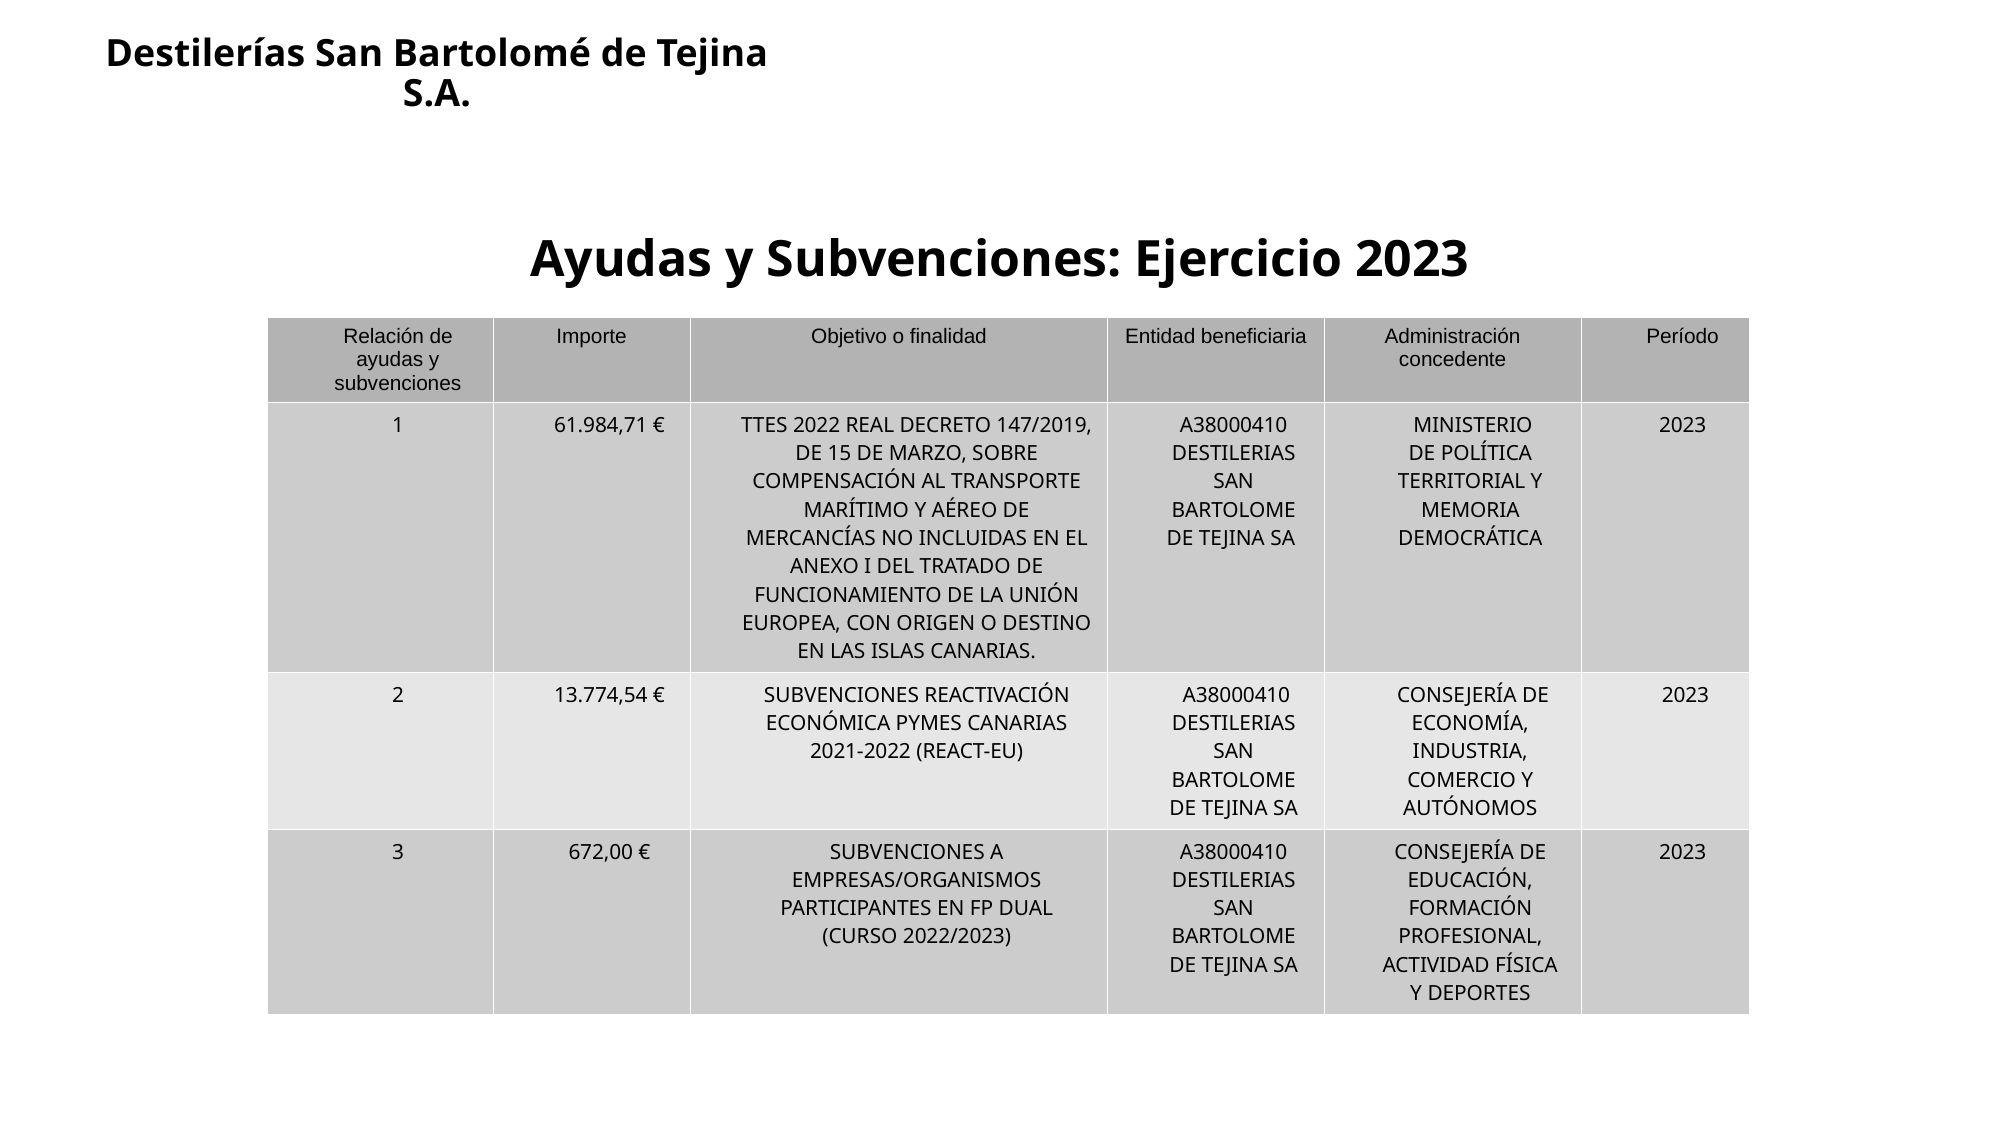

# Destilerías San Bartolomé de Tejina S.A.
Ayudas y Subvenciones: Ejercicio 2023
| Relación de ayudas y subvenciones | Importe | Objetivo o finalidad | Entidad beneficiaria | Administración concedente | Período |
| --- | --- | --- | --- | --- | --- |
| 1 | 61.984,71 € | TTES 2022 REAL DECRETO 147/2019, DE 15 DE MARZO, SOBRE COMPENSACIÓN AL TRANSPORTE MARÍTIMO Y AÉREO DE MERCANCÍAS NO INCLUIDAS EN EL ANEXO I DEL TRATADO DE FUNCIONAMIENTO DE LA UNIÓN EUROPEA, CON ORIGEN O DESTINO EN LAS ISLAS CANARIAS. | A38000410 DESTILERIAS SAN BARTOLOME DE TEJINA SA | MINISTERIO DE POLÍTICA TERRITORIAL Y MEMORIA DEMOCRÁTICA | 2023 |
| 2 | 13.774,54 € | SUBVENCIONES REACTIVACIÓN ECONÓMICA PYMES CANARIAS 2021-2022 (REACT-EU) | A38000410 DESTILERIAS SAN BARTOLOME DE TEJINA SA | CONSEJERÍA DE ECONOMÍA, INDUSTRIA, COMERCIO Y AUTÓNOMOS | 2023 |
| 3 | 672,00 € | SUBVENCIONES A EMPRESAS/ORGANISMOS PARTICIPANTES EN FP DUAL (CURSO 2022/2023) | A38000410 DESTILERIAS SAN BARTOLOME DE TEJINA SA | CONSEJERÍA DE EDUCACIÓN, FORMACIÓN PROFESIONAL, ACTIVIDAD FÍSICA Y DEPORTES | 2023 |